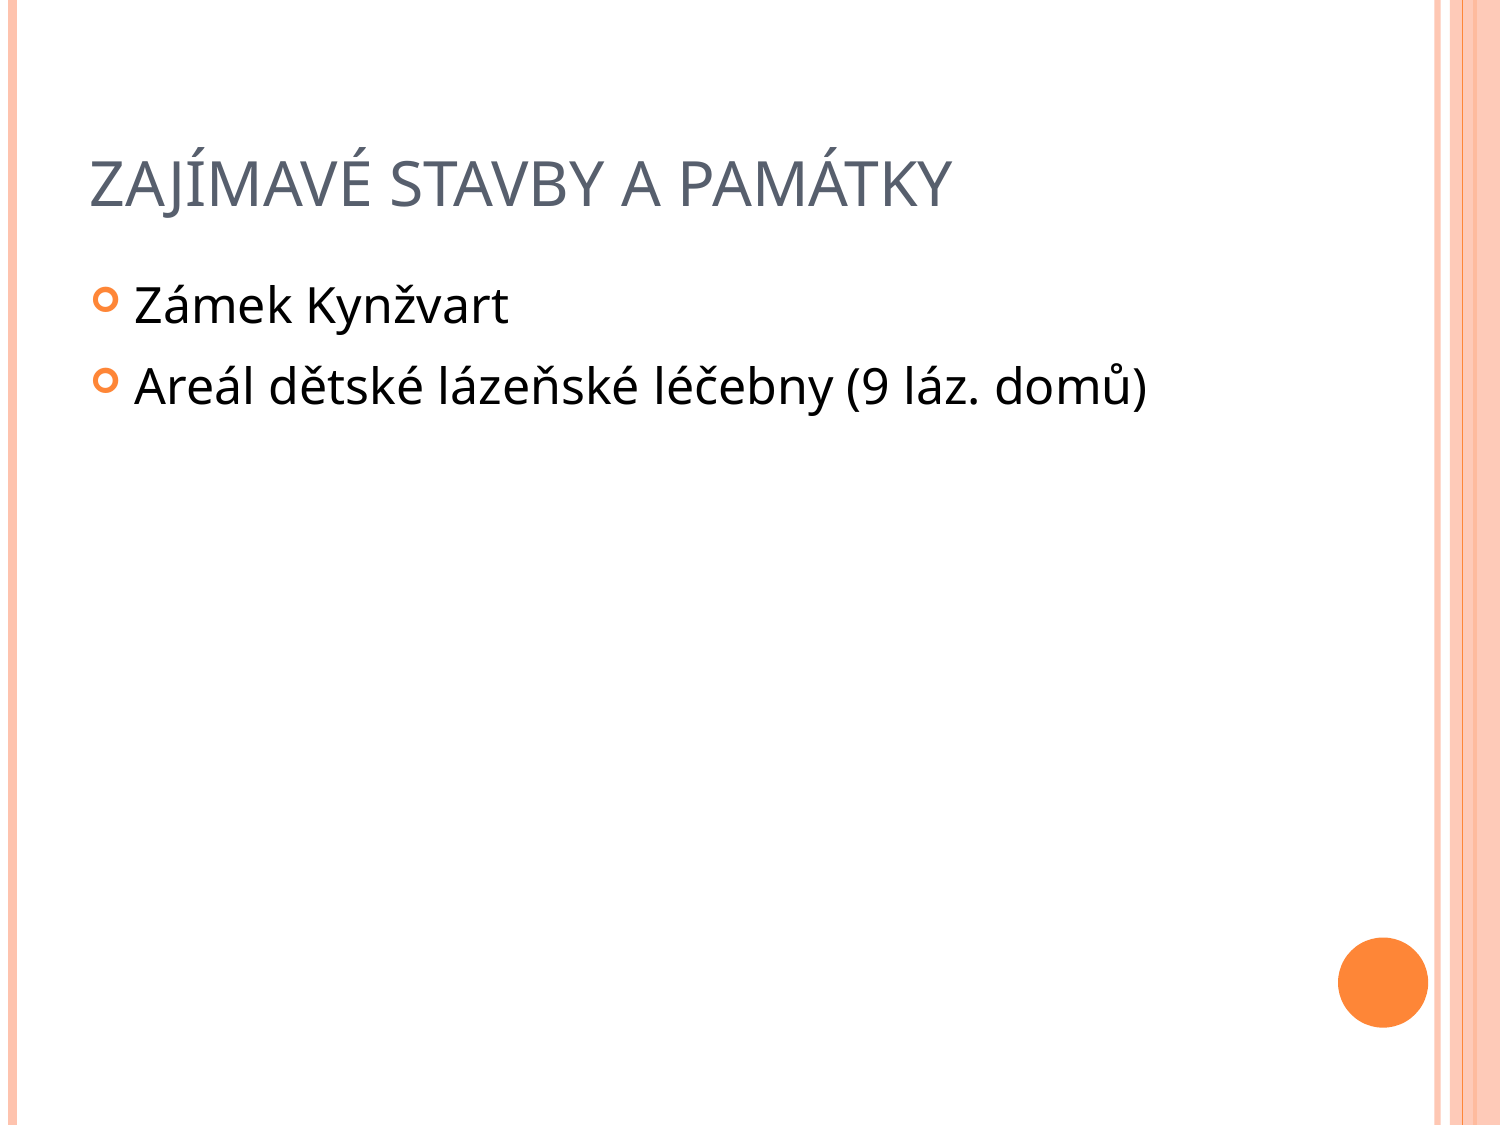

# ZAJÍMAVÉ STAVBY A PAMÁTKY
Zámek Kynžvart
Areál dětské lázeňské léčebny (9 láz. domů)